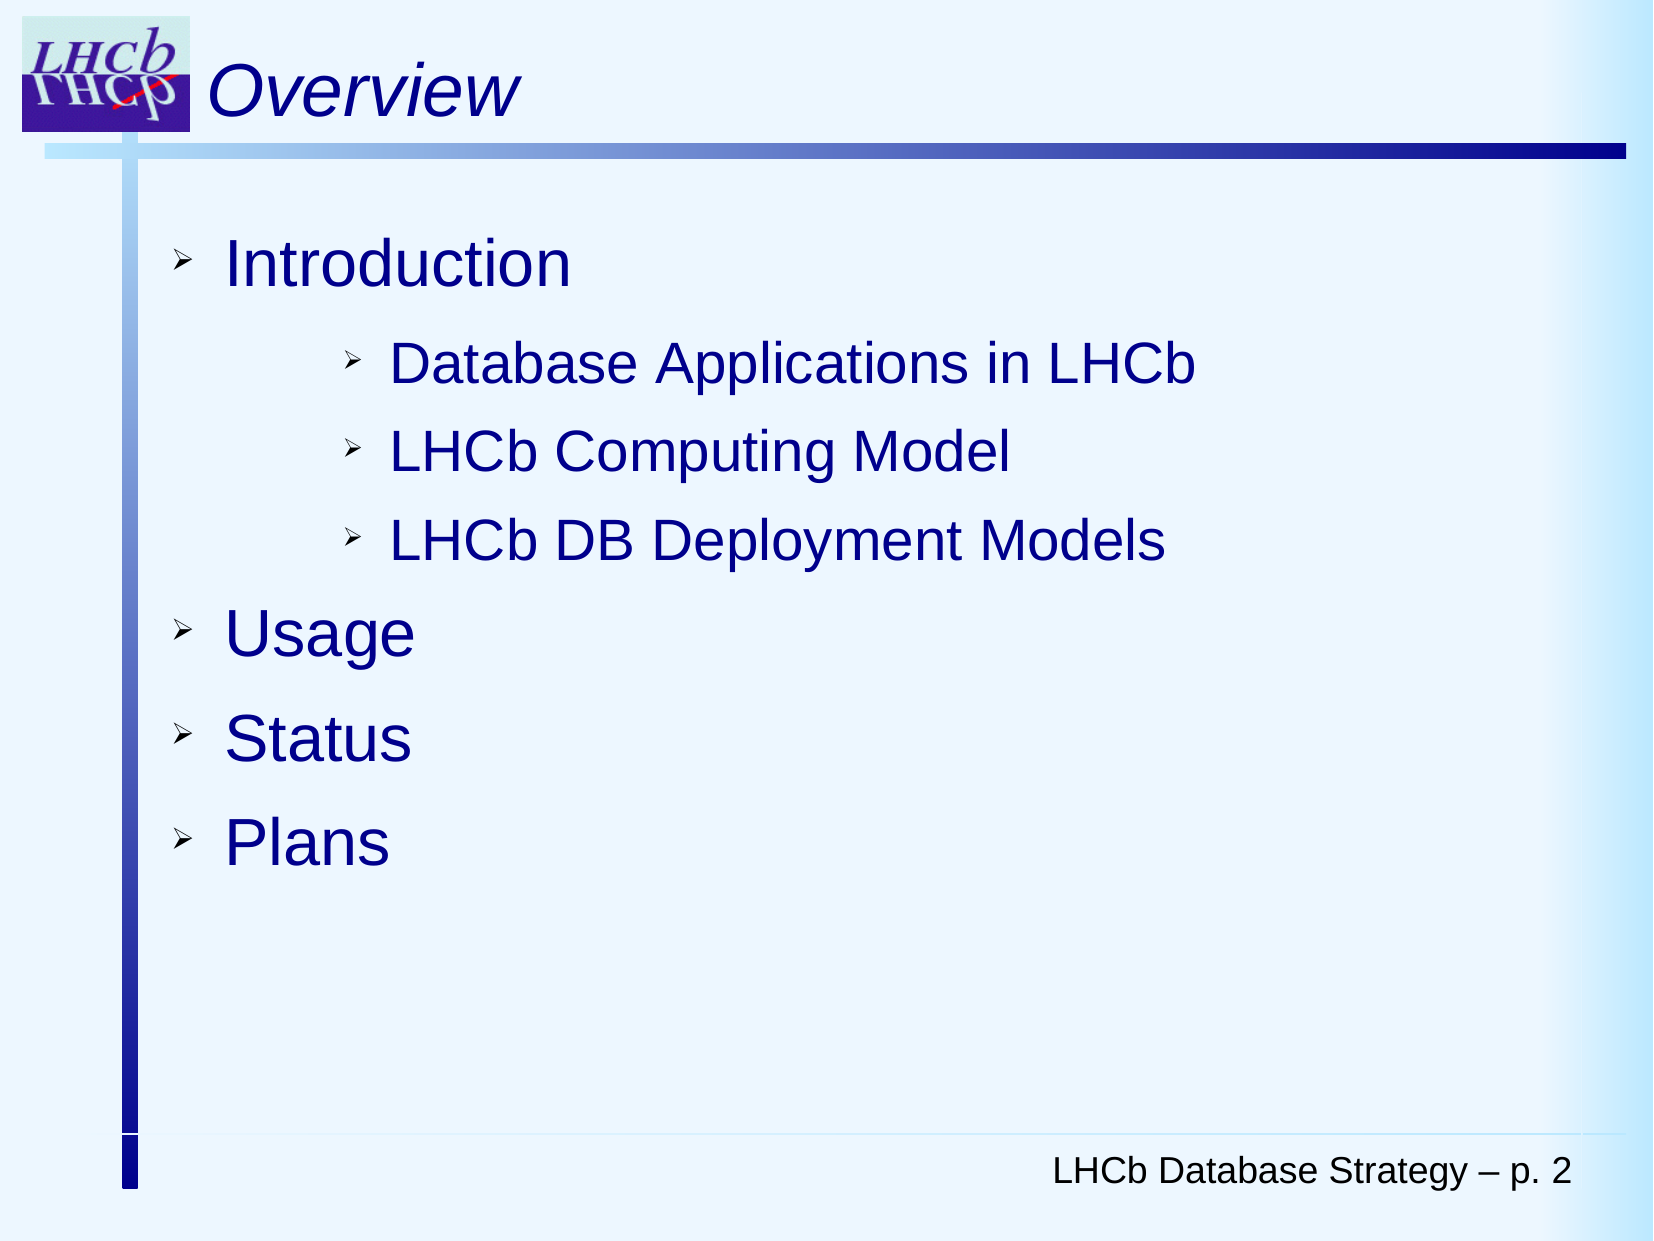

# Overview
Introduction
Database Applications in LHCb
LHCb Computing Model
LHCb DB Deployment Models
Usage
Status
Plans